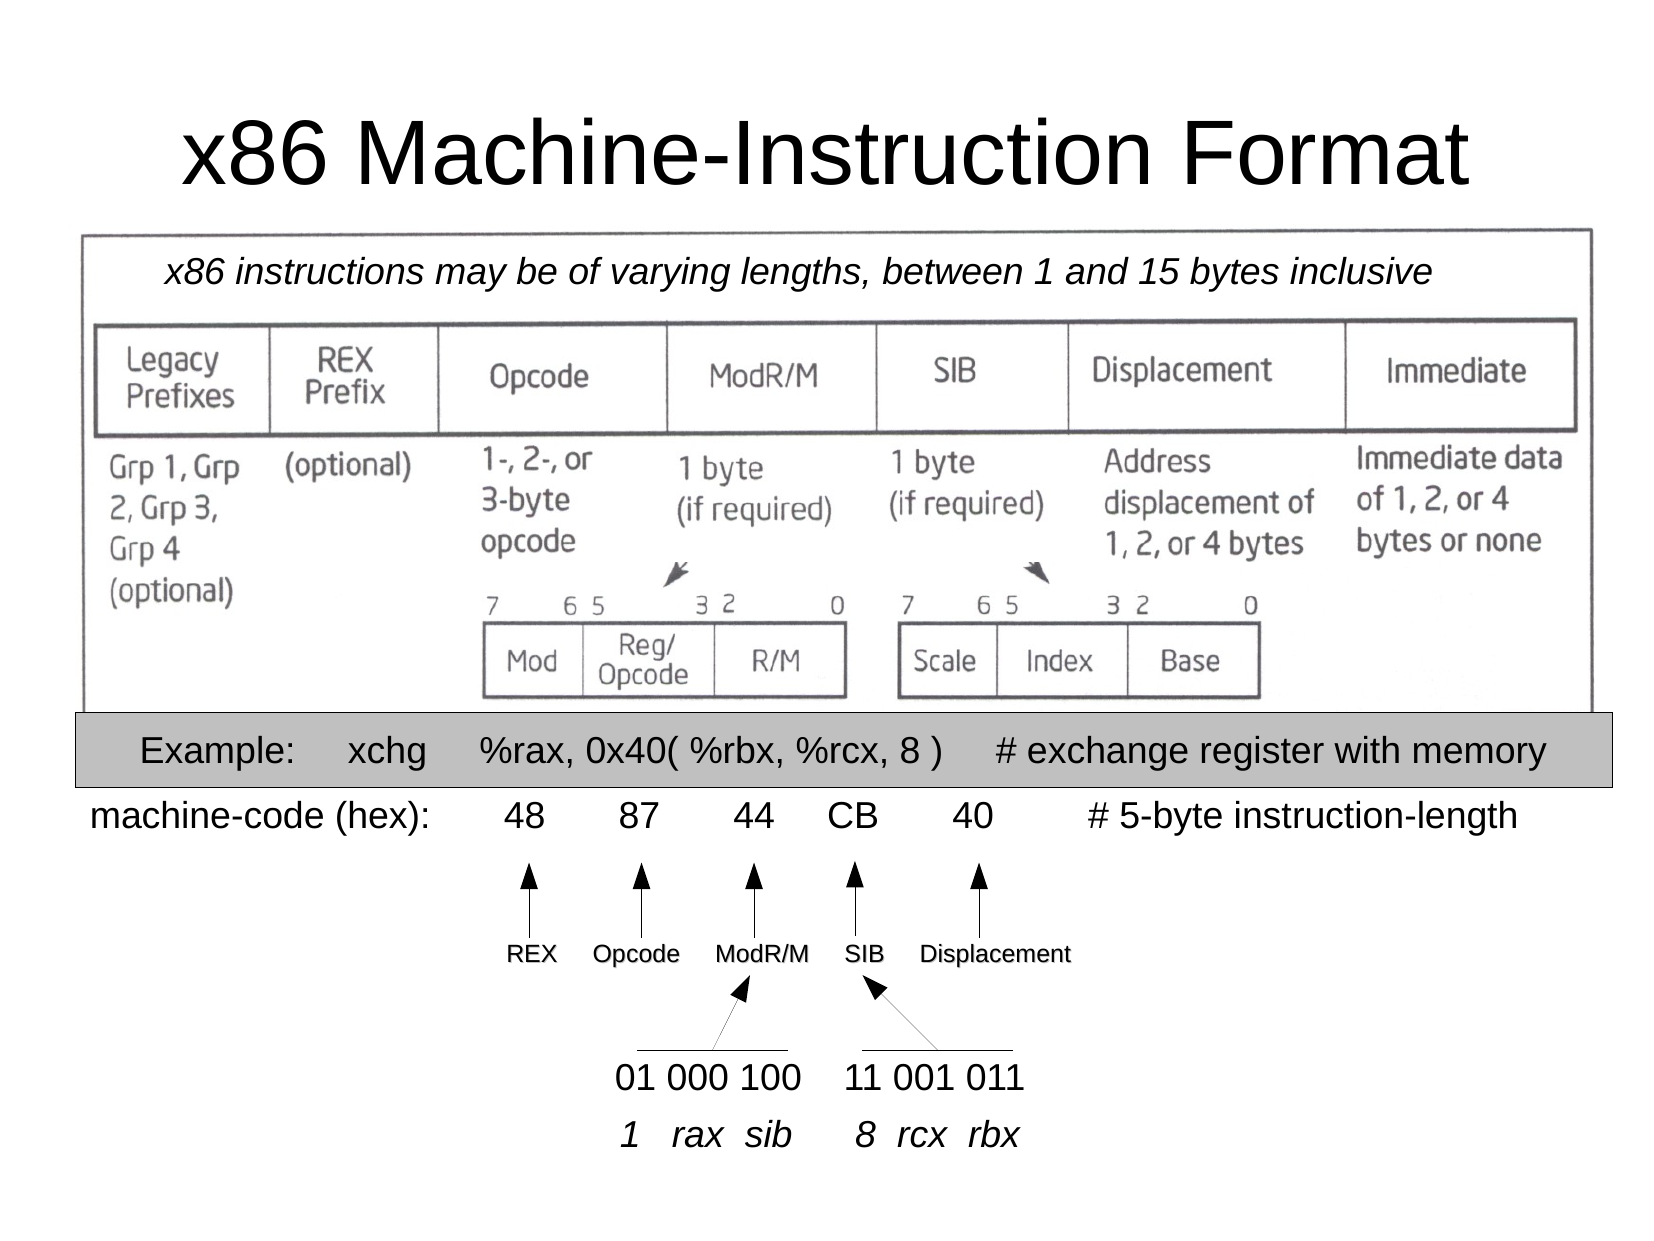

# x86 Machine-Instruction Format
x86 instructions may be of varying lengths, between 1 and 15 bytes inclusive
Example: xchg %rax, 0x40( %rbx, %rcx, 8 ) # exchange register with memory
machine-code (hex): 48 87 44 CB 40 # 5-byte instruction-length
REX Opcode ModR/M SIB Displacement
01 000 100 11 001 011
1 rax sib 8 rcx rbx